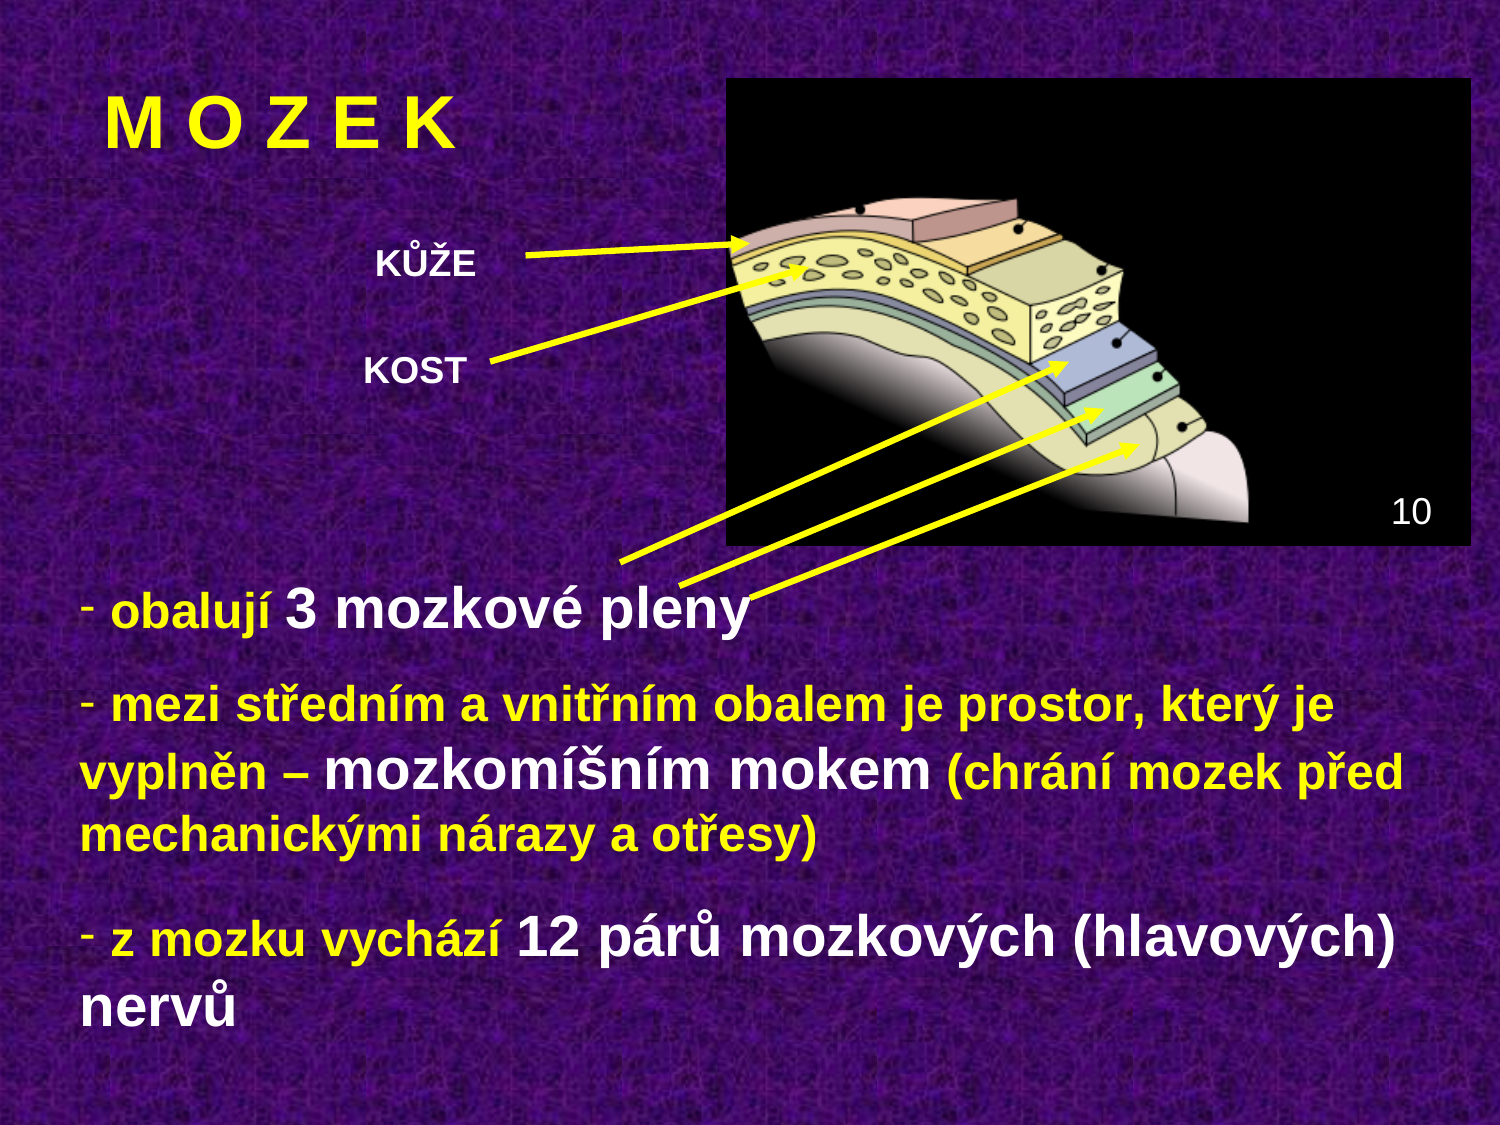

M O Z E K
KŮŽE
KOST
10
 obalují 3 mozkové pleny
 mezi středním a vnitřním obalem je prostor, který je vyplněn – mozkomíšním mokem (chrání mozek před mechanickými nárazy a otřesy)
 z mozku vychází 12 párů mozkových (hlavových) nervů